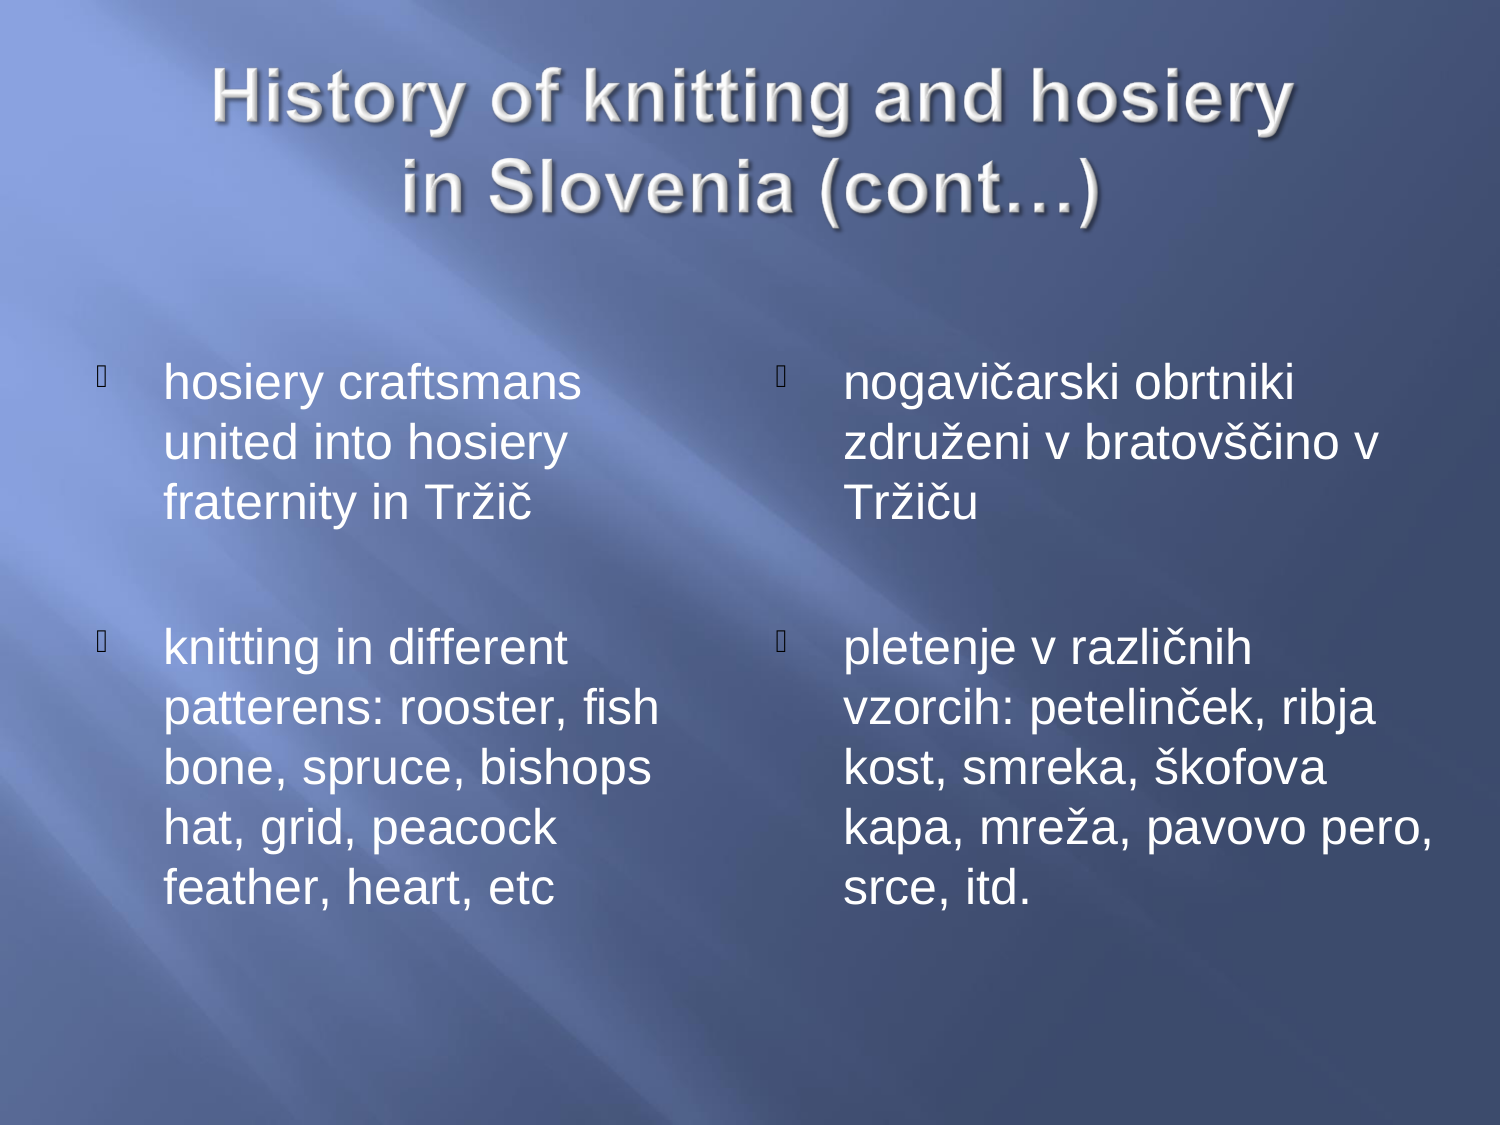

nogavičarski obrtniki združeni v bratovščino v Tržiču
pletenje v različnih vzorcih: petelinček, ribja kost, smreka, škofova kapa, mreža, pavovo pero, srce, itd.
# hosiery craftsmans united into hosiery fraternity in Tržič
knitting in different patterens: rooster, fish bone, spruce, bishops hat, grid, peacock feather, heart, etc